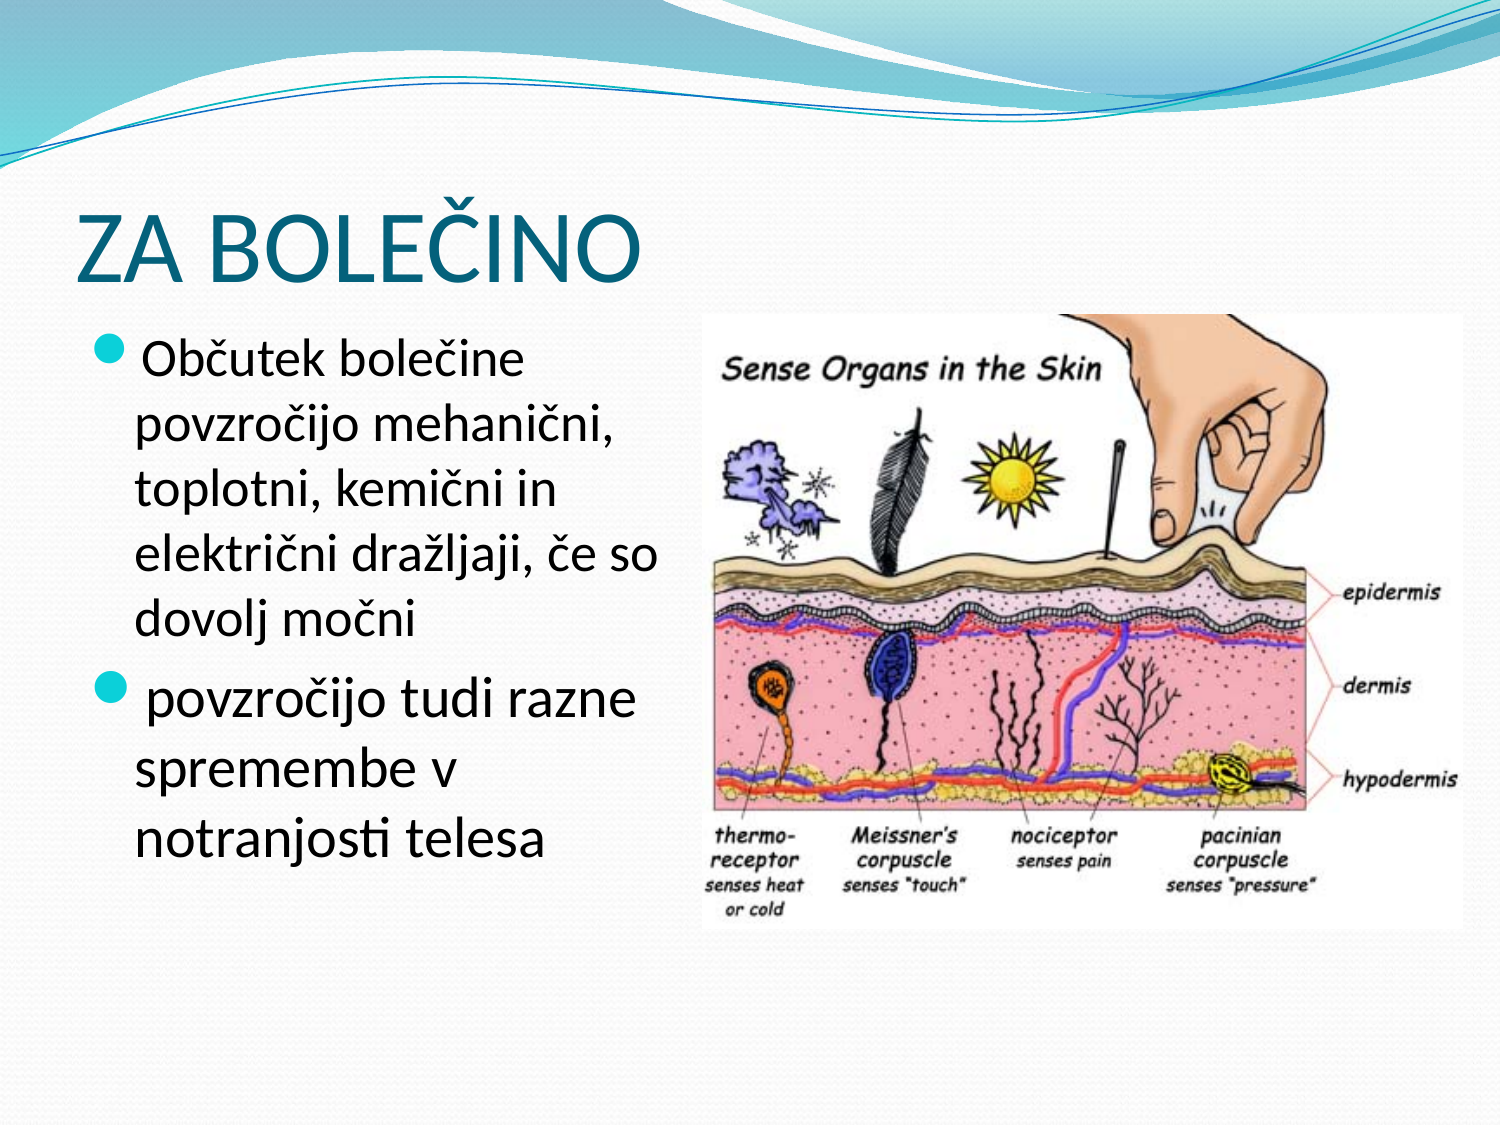

# ZA BOLEČINO
Občutek bolečine povzročijo mehanični, toplotni, kemični in električni dražljaji, če so dovolj močni
povzročijo tudi razne spremembe v notranjosti telesa